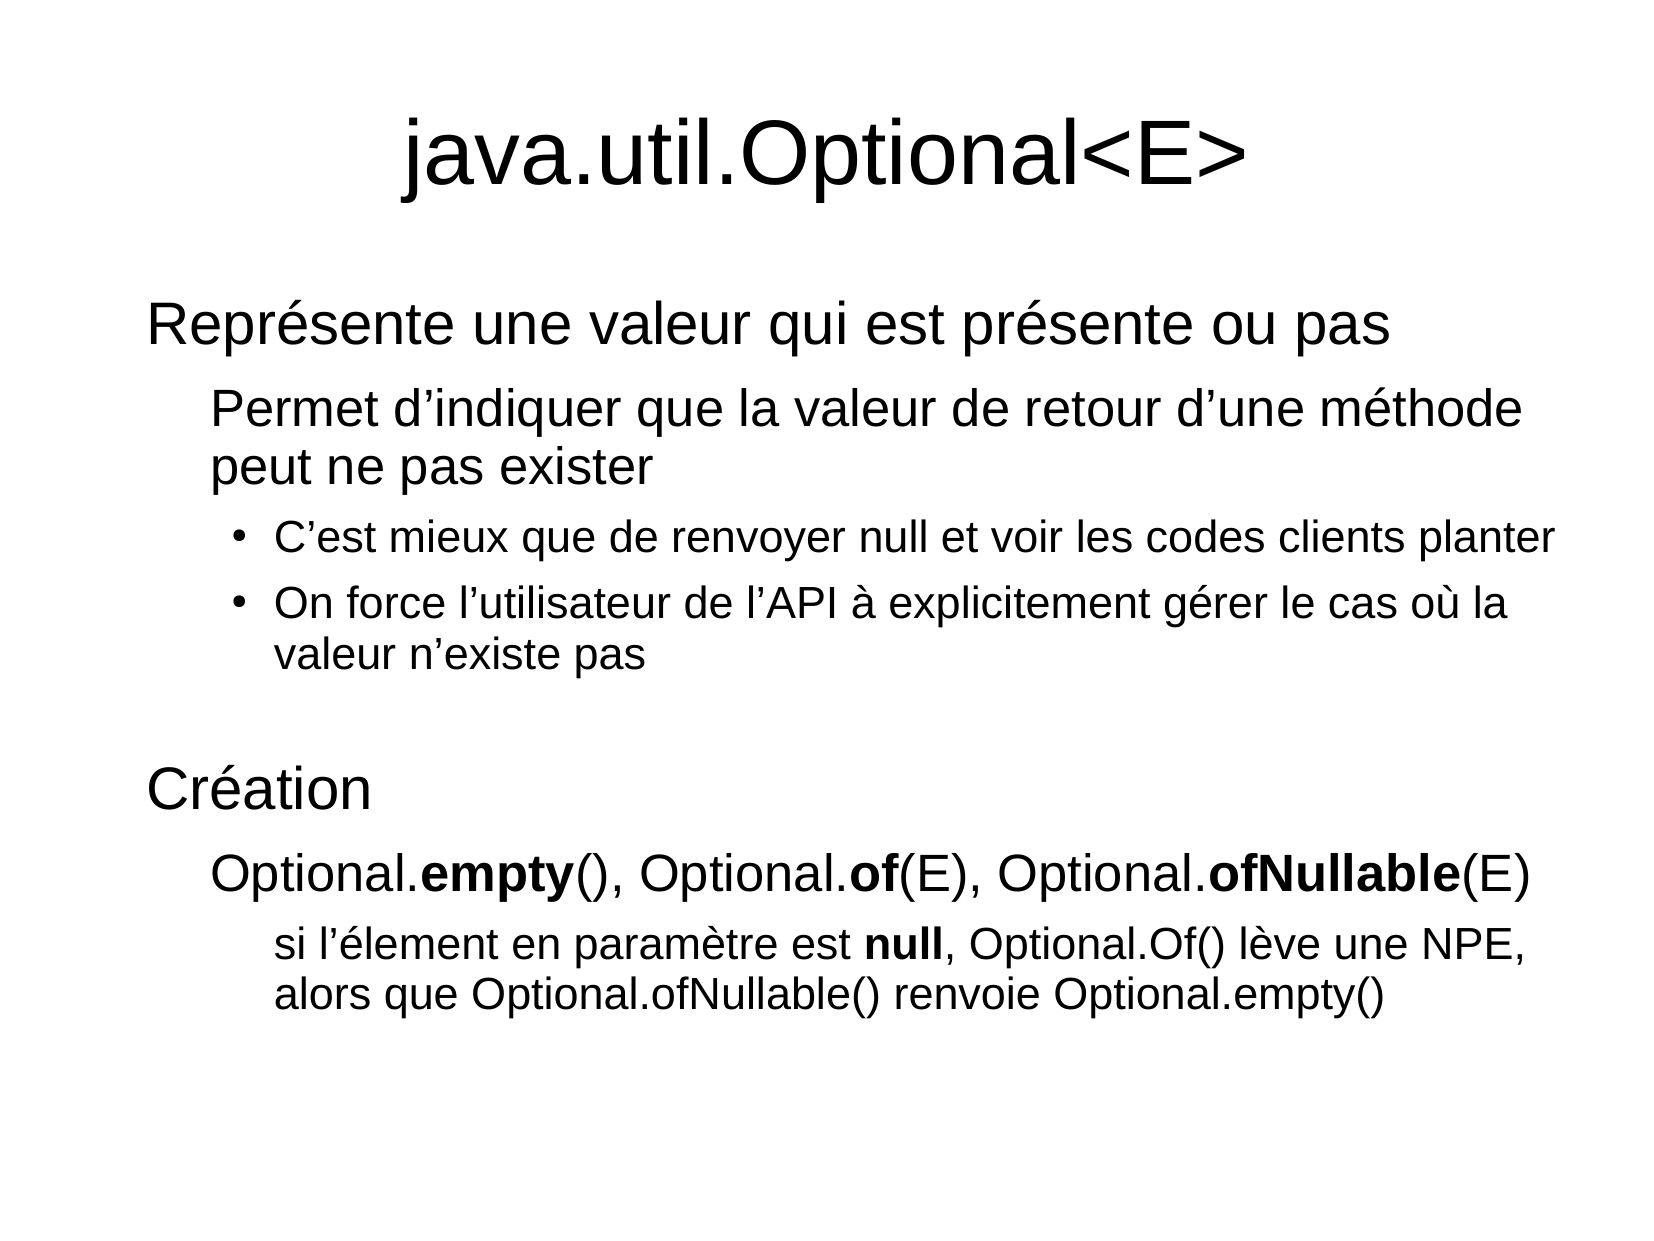

# java.util.Optional<E>
Représente une valeur qui est présente ou pas
Permet d’indiquer que la valeur de retour d’une méthode peut ne pas exister
C’est mieux que de renvoyer null et voir les codes clients planter
On force l’utilisateur de l’API à explicitement gérer le cas où la valeur n’existe pas
Création
Optional.empty(), Optional.of(E), Optional.ofNullable(E)
si l’élement en paramètre est null, Optional.Of() lève une NPE, alors que Optional.ofNullable() renvoie Optional.empty()